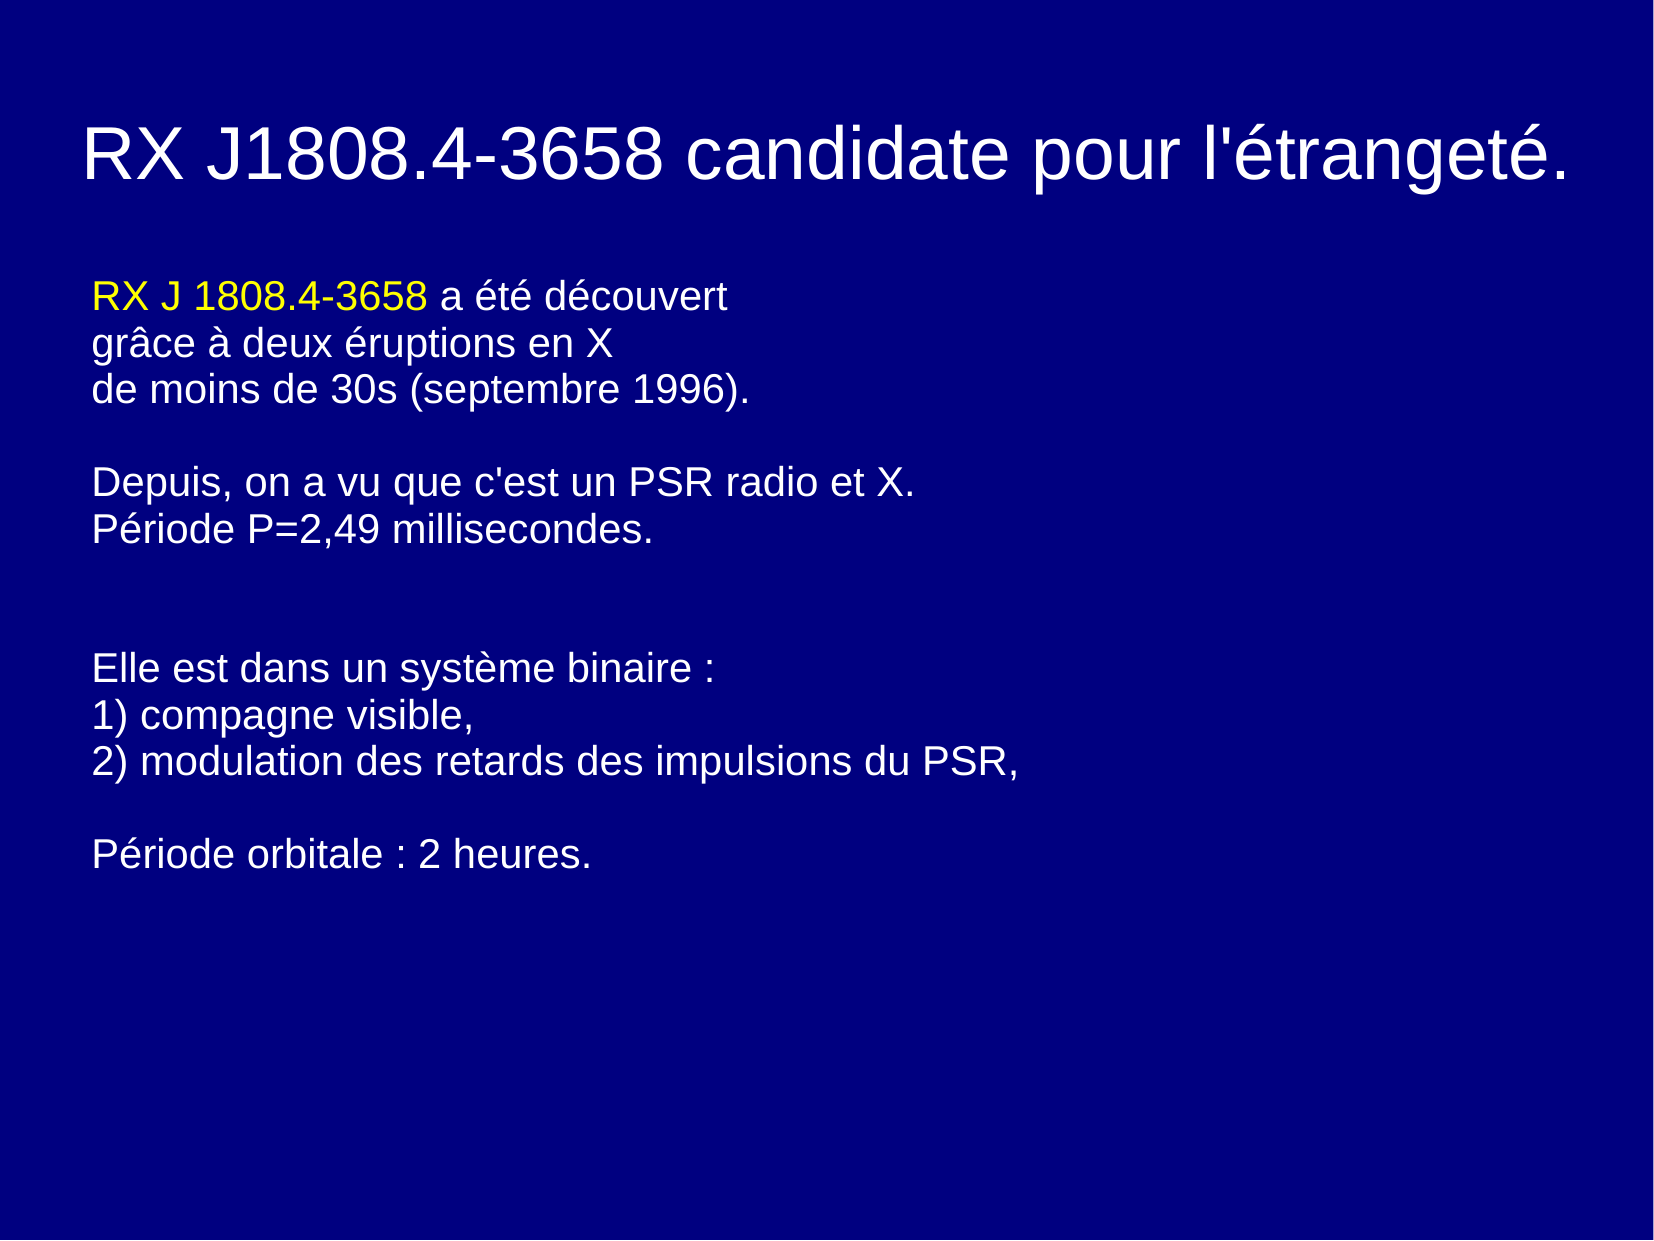

# RX J1808.4-3658 candidate pour l'étrangeté.
RX J 1808.4-3658 a été découvert
grâce à deux éruptions en X
de moins de 30s (septembre 1996).
Depuis, on a vu que c'est un PSR radio et X.
Période P=2,49 millisecondes.
Elle est dans un système binaire :
1) compagne visible,
2) modulation des retards des impulsions du PSR,
Période orbitale : 2 heures.